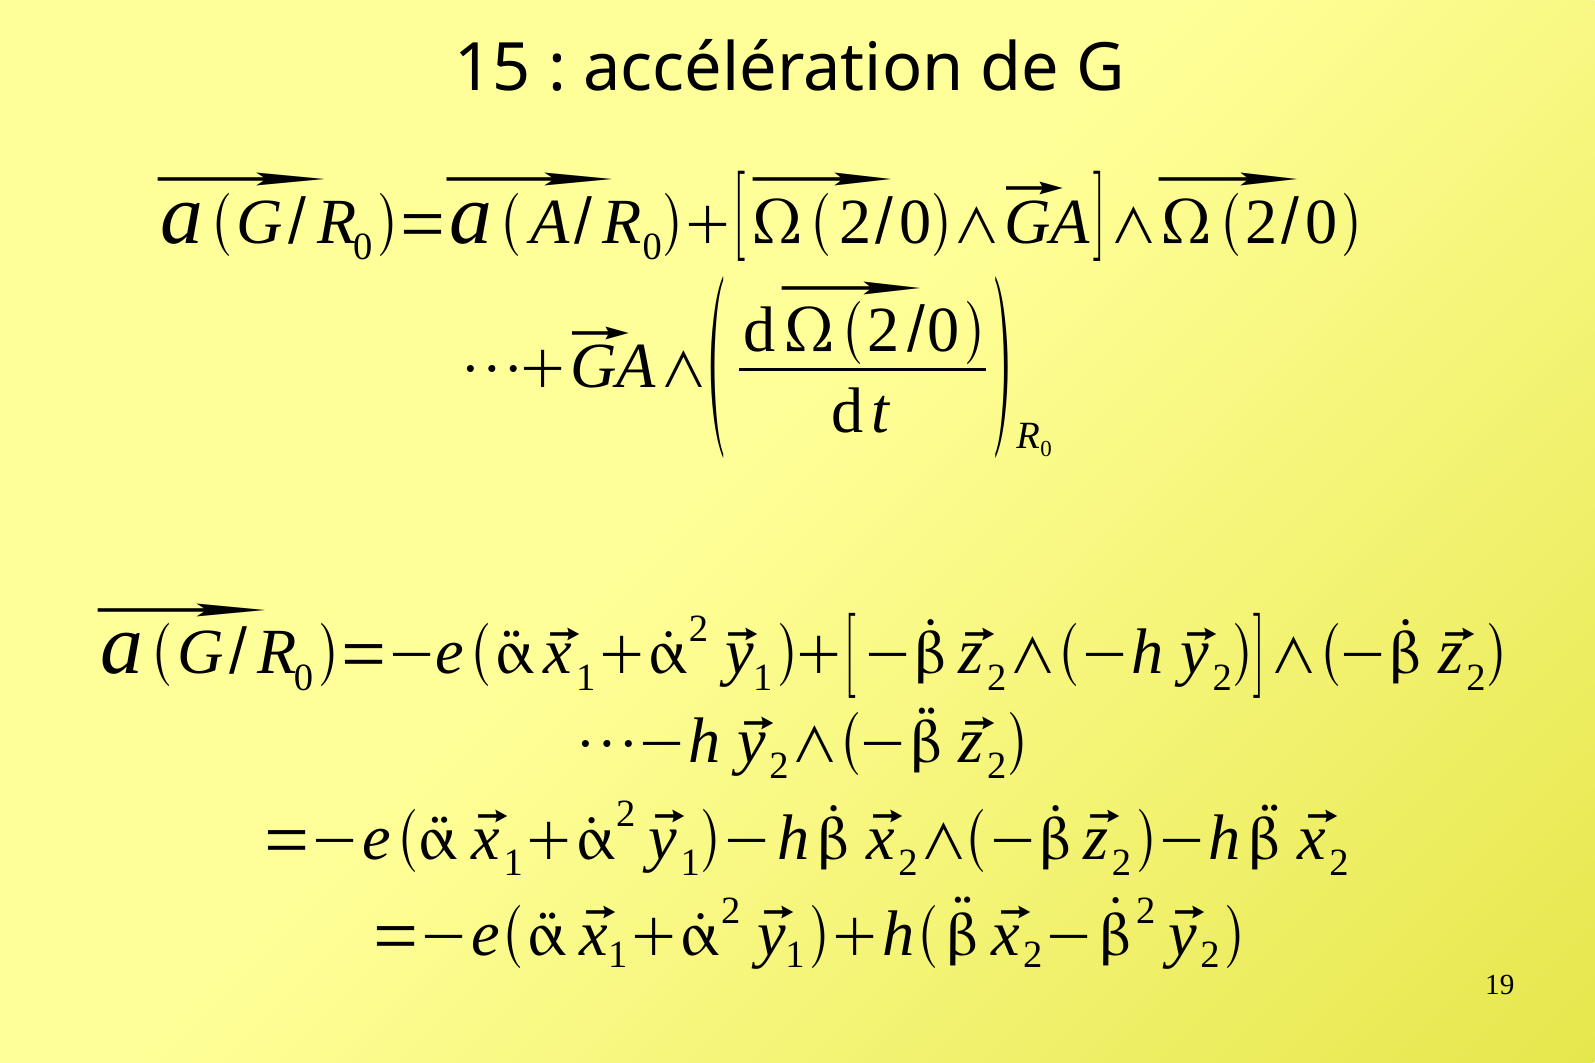

# 15 : accélération de G
19